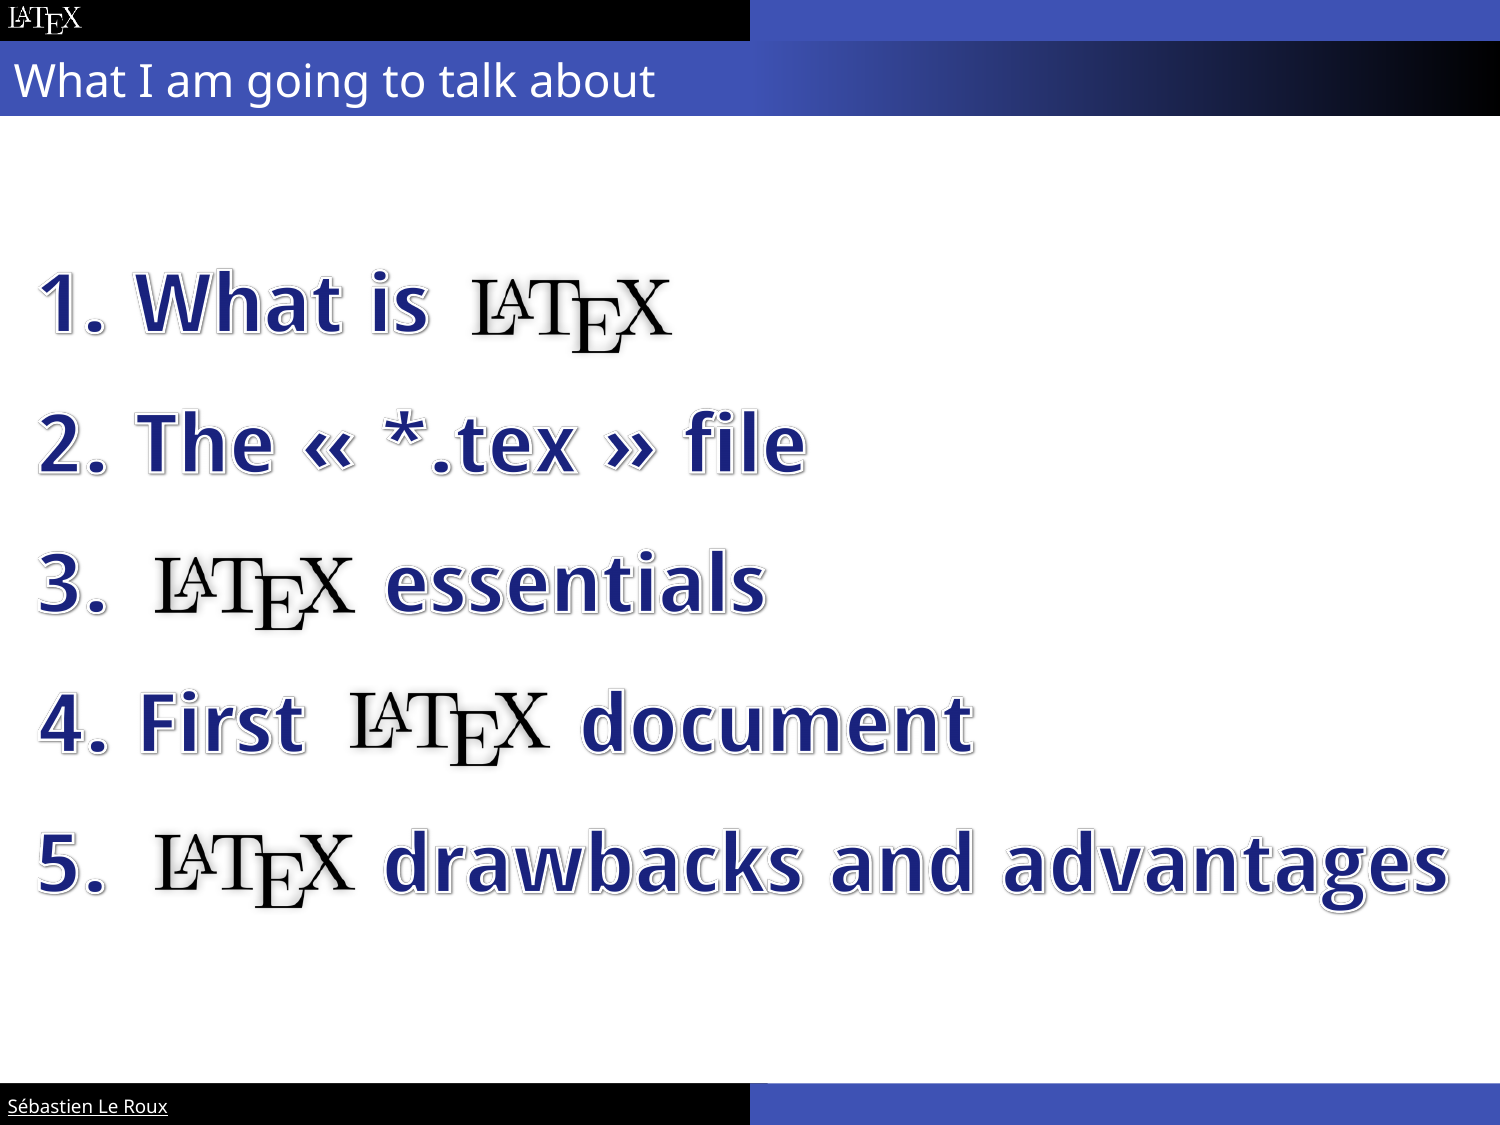

# What I am going to talk about